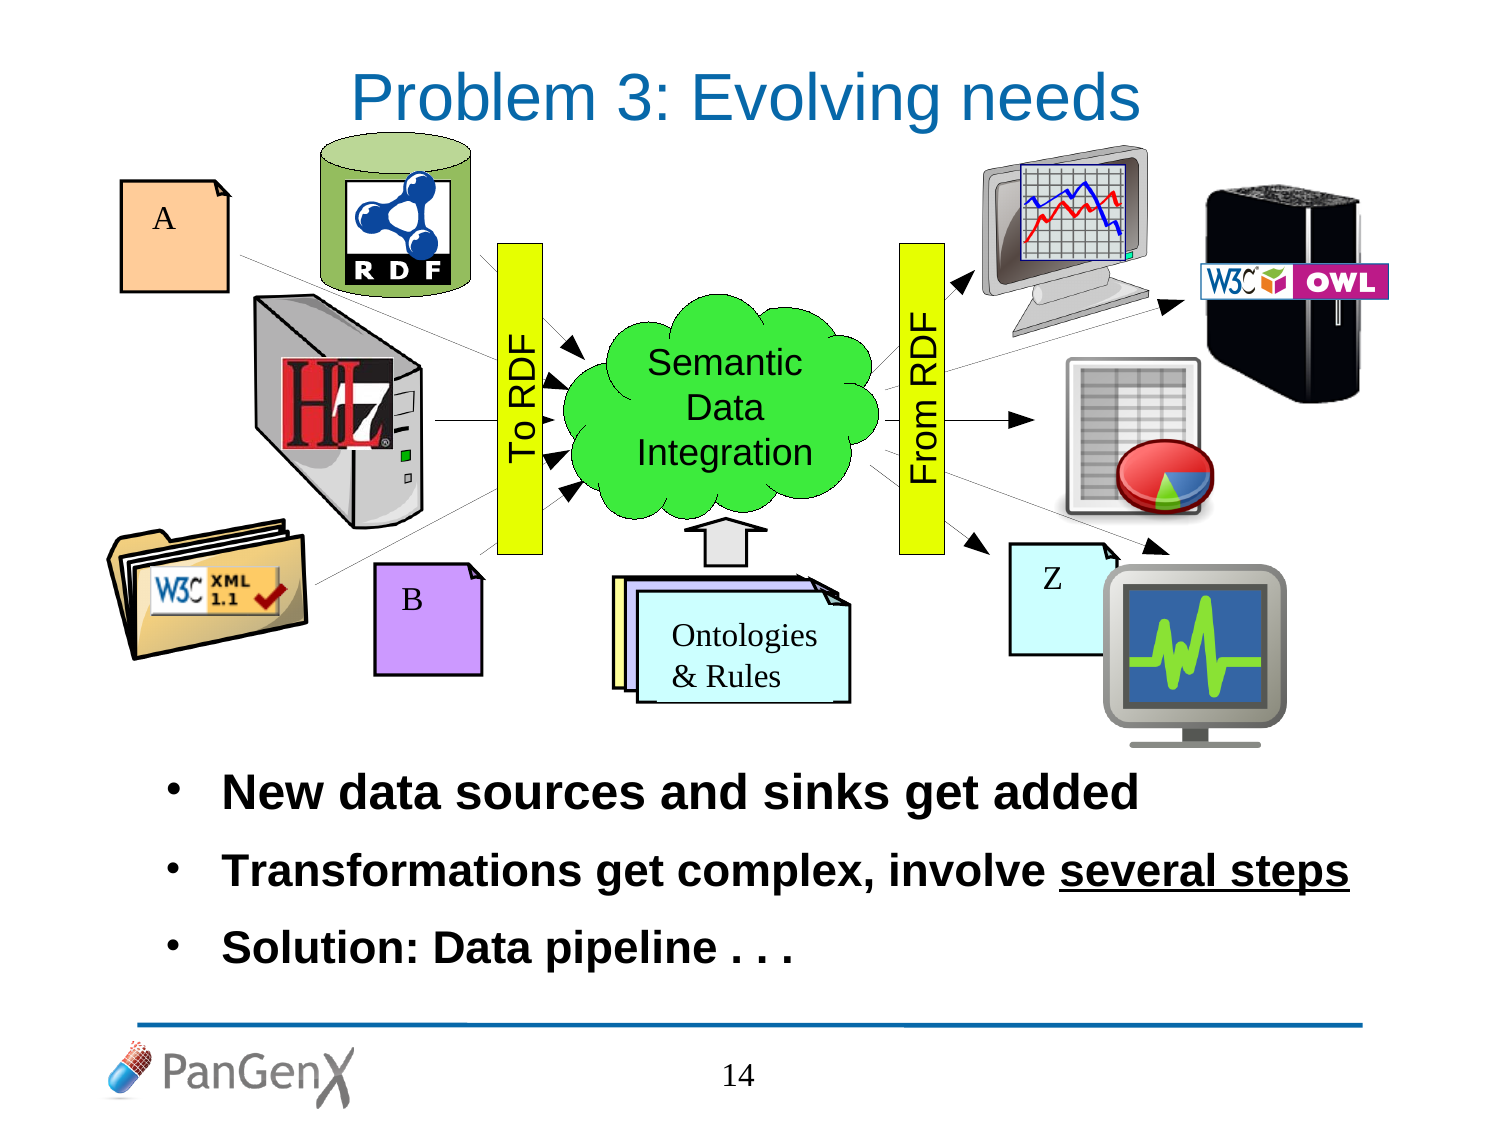

# Problem 3: Evolving needs
Y
X
A
Semantic
Data
Integration
Semantic
Data
Federation
To RDF
From RDF
B
Z
Ontologies
& Rules
Ontologies
& Rules
Ontologies
& Rules
New data sources and sinks get added
Transformations get complex, involve several steps
Solution: Data pipeline . . .
14